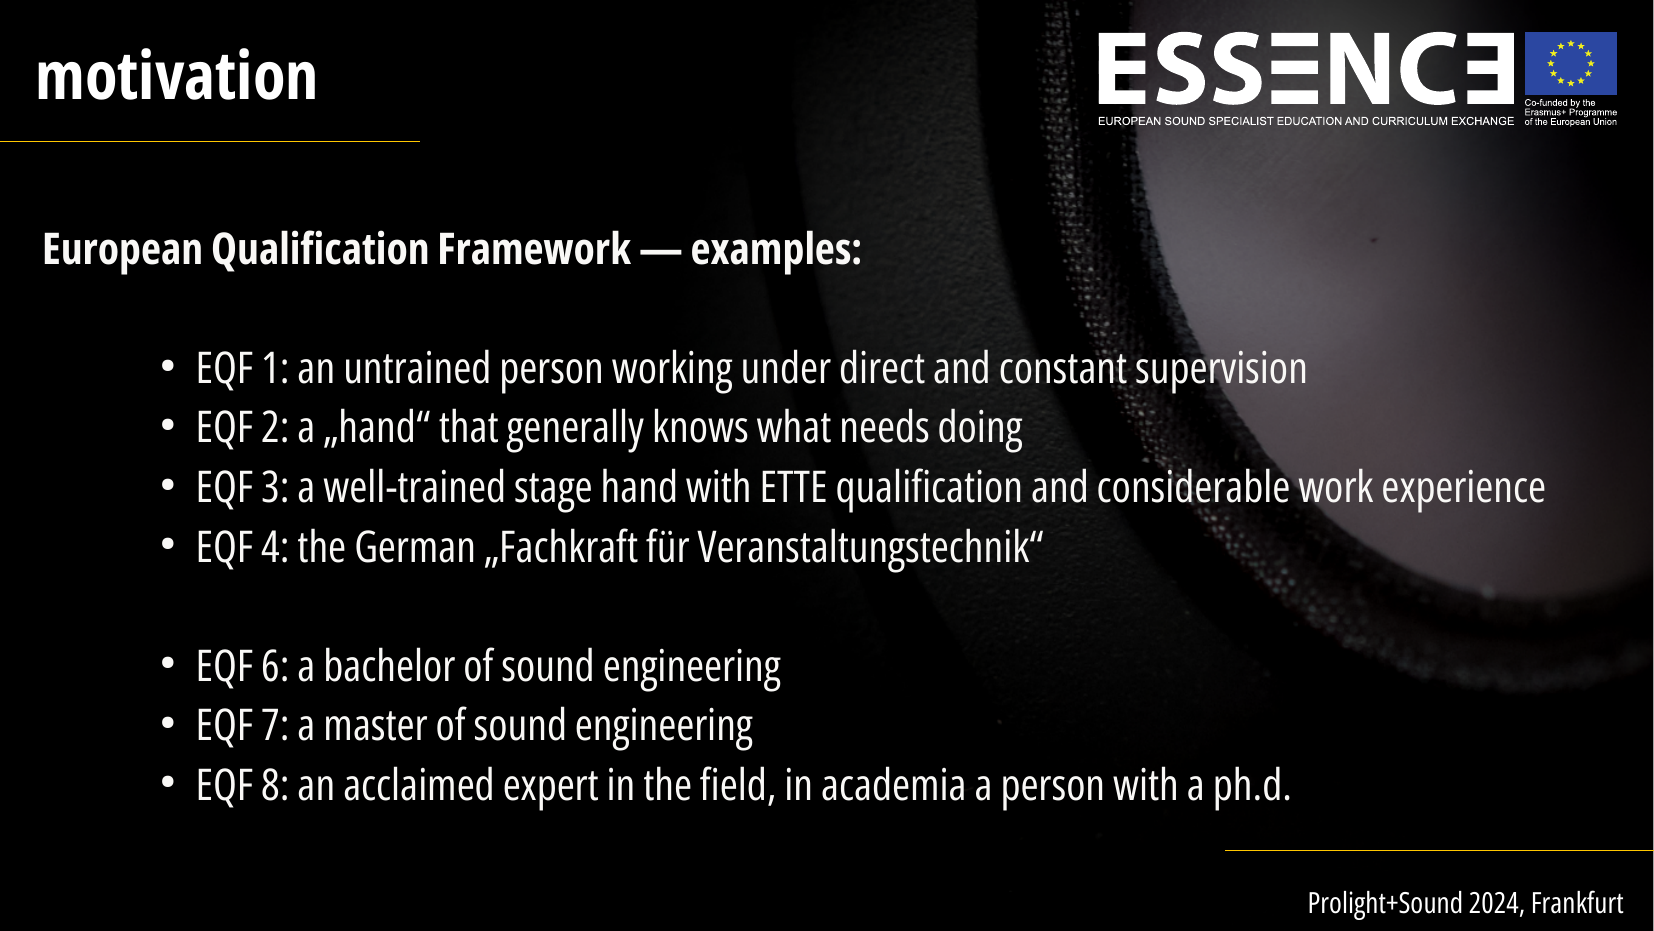

# motivation
European Qualification Framework — examples:
EQF 1: an untrained person working under direct and constant supervision
EQF 2: a „hand“ that generally knows what needs doing
EQF 3: a well-trained stage hand with ETTE qualification and considerable work experience
EQF 4: the German „Fachkraft für Veranstaltungstechnik“
EQF 6: a bachelor of sound engineering
EQF 7: a master of sound engineering
EQF 8: an acclaimed expert in the field, in academia a person with a ph.d.